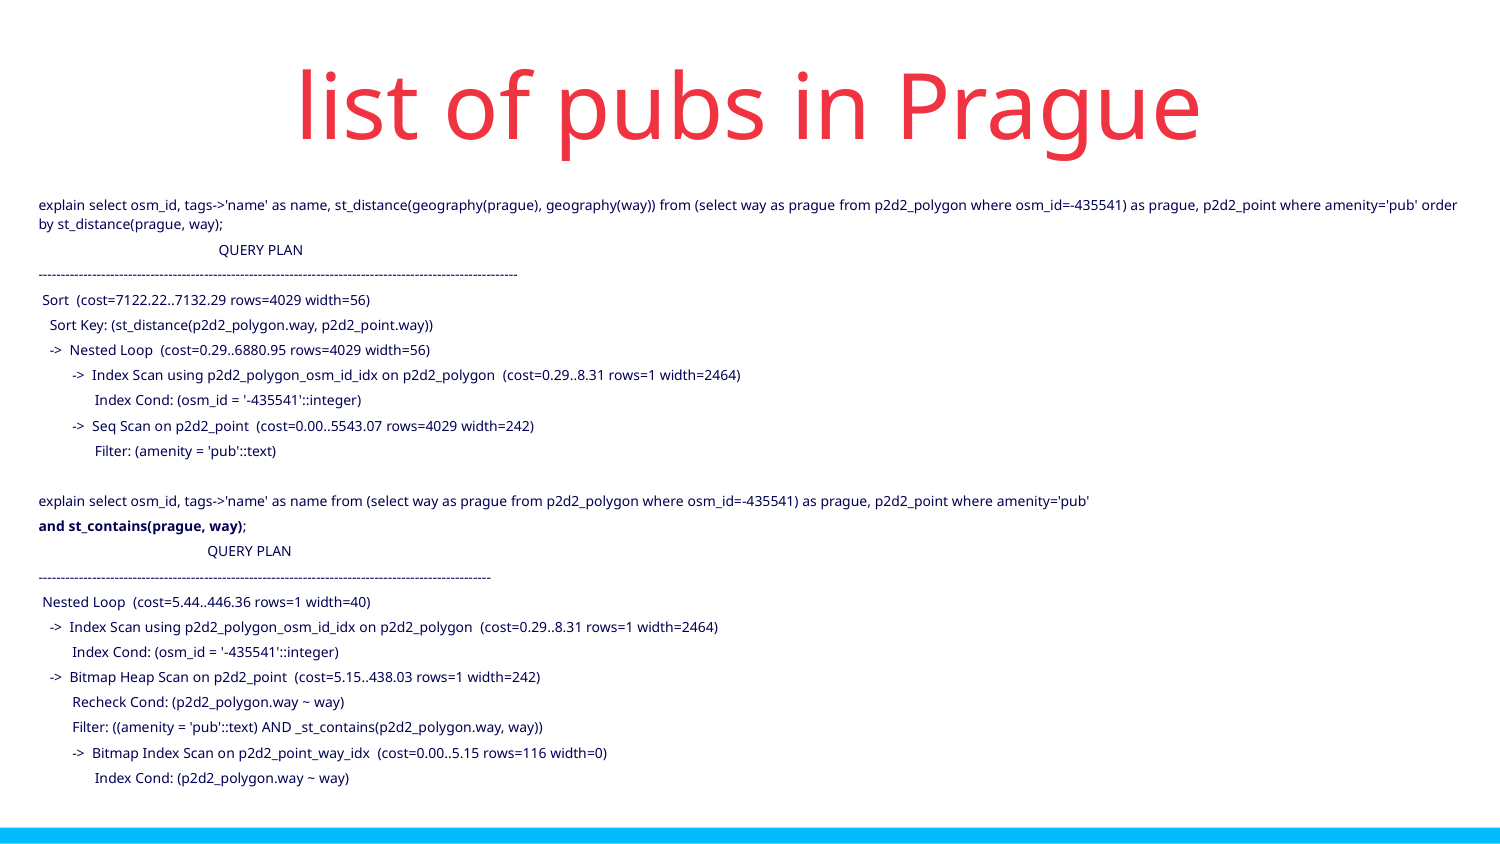

# list of pubs in Prague
explain select osm_id, tags->'name' as name, st_distance(geography(prague), geography(way)) from (select way as prague from p2d2_polygon where osm_id=-435541) as prague, p2d2_point where amenity='pub' order by st_distance(prague, way);
 QUERY PLAN
-----------------------------------------------------------------------------------------------------------
 Sort (cost=7122.22..7132.29 rows=4029 width=56)
 Sort Key: (st_distance(p2d2_polygon.way, p2d2_point.way))
 -> Nested Loop (cost=0.29..6880.95 rows=4029 width=56)
 -> Index Scan using p2d2_polygon_osm_id_idx on p2d2_polygon (cost=0.29..8.31 rows=1 width=2464)
 Index Cond: (osm_id = '-435541'::integer)
 -> Seq Scan on p2d2_point (cost=0.00..5543.07 rows=4029 width=242)
 Filter: (amenity = 'pub'::text)
explain select osm_id, tags->'name' as name from (select way as prague from p2d2_polygon where osm_id=-435541) as prague, p2d2_point where amenity='pub'
and st_contains(prague, way);
 QUERY PLAN
-----------------------------------------------------------------------------------------------------
 Nested Loop (cost=5.44..446.36 rows=1 width=40)
 -> Index Scan using p2d2_polygon_osm_id_idx on p2d2_polygon (cost=0.29..8.31 rows=1 width=2464)
 Index Cond: (osm_id = '-435541'::integer)
 -> Bitmap Heap Scan on p2d2_point (cost=5.15..438.03 rows=1 width=242)
 Recheck Cond: (p2d2_polygon.way ~ way)
 Filter: ((amenity = 'pub'::text) AND _st_contains(p2d2_polygon.way, way))
 -> Bitmap Index Scan on p2d2_point_way_idx (cost=0.00..5.15 rows=116 width=0)
 Index Cond: (p2d2_polygon.way ~ way)